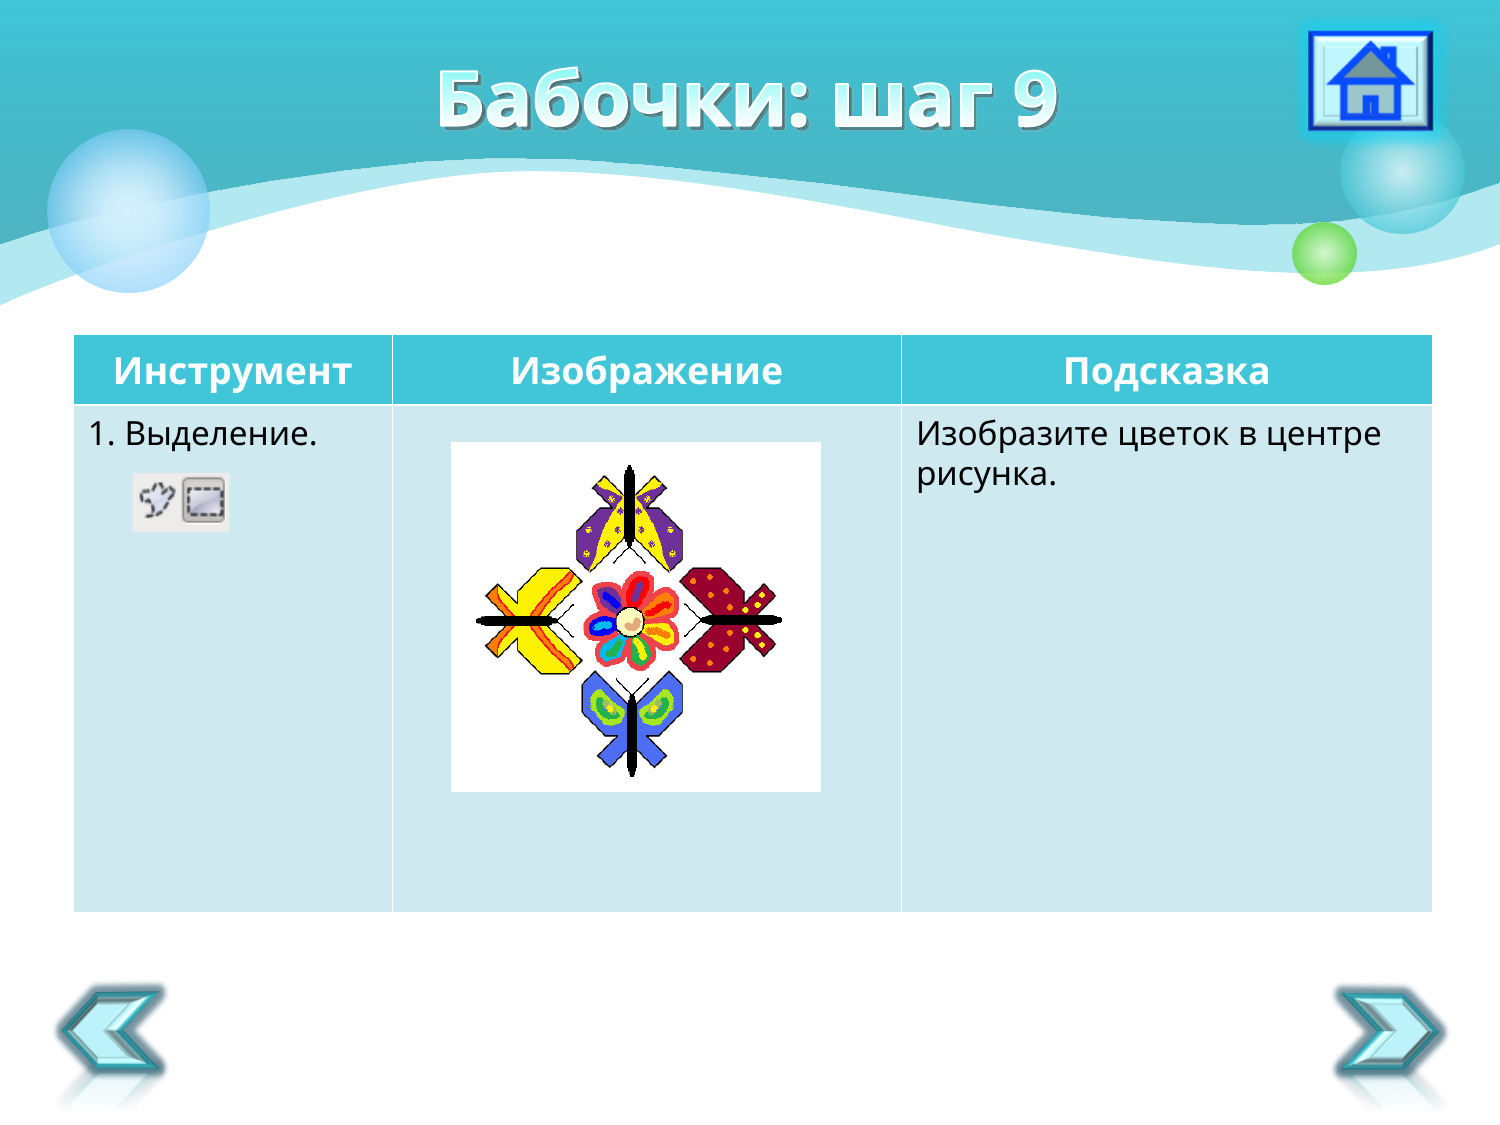

Бабочки: шаг 9
| Инструмент | Изображение | Подсказка |
| --- | --- | --- |
| 1. Выделение. | | Изобразите цветок в центре рисунка. |